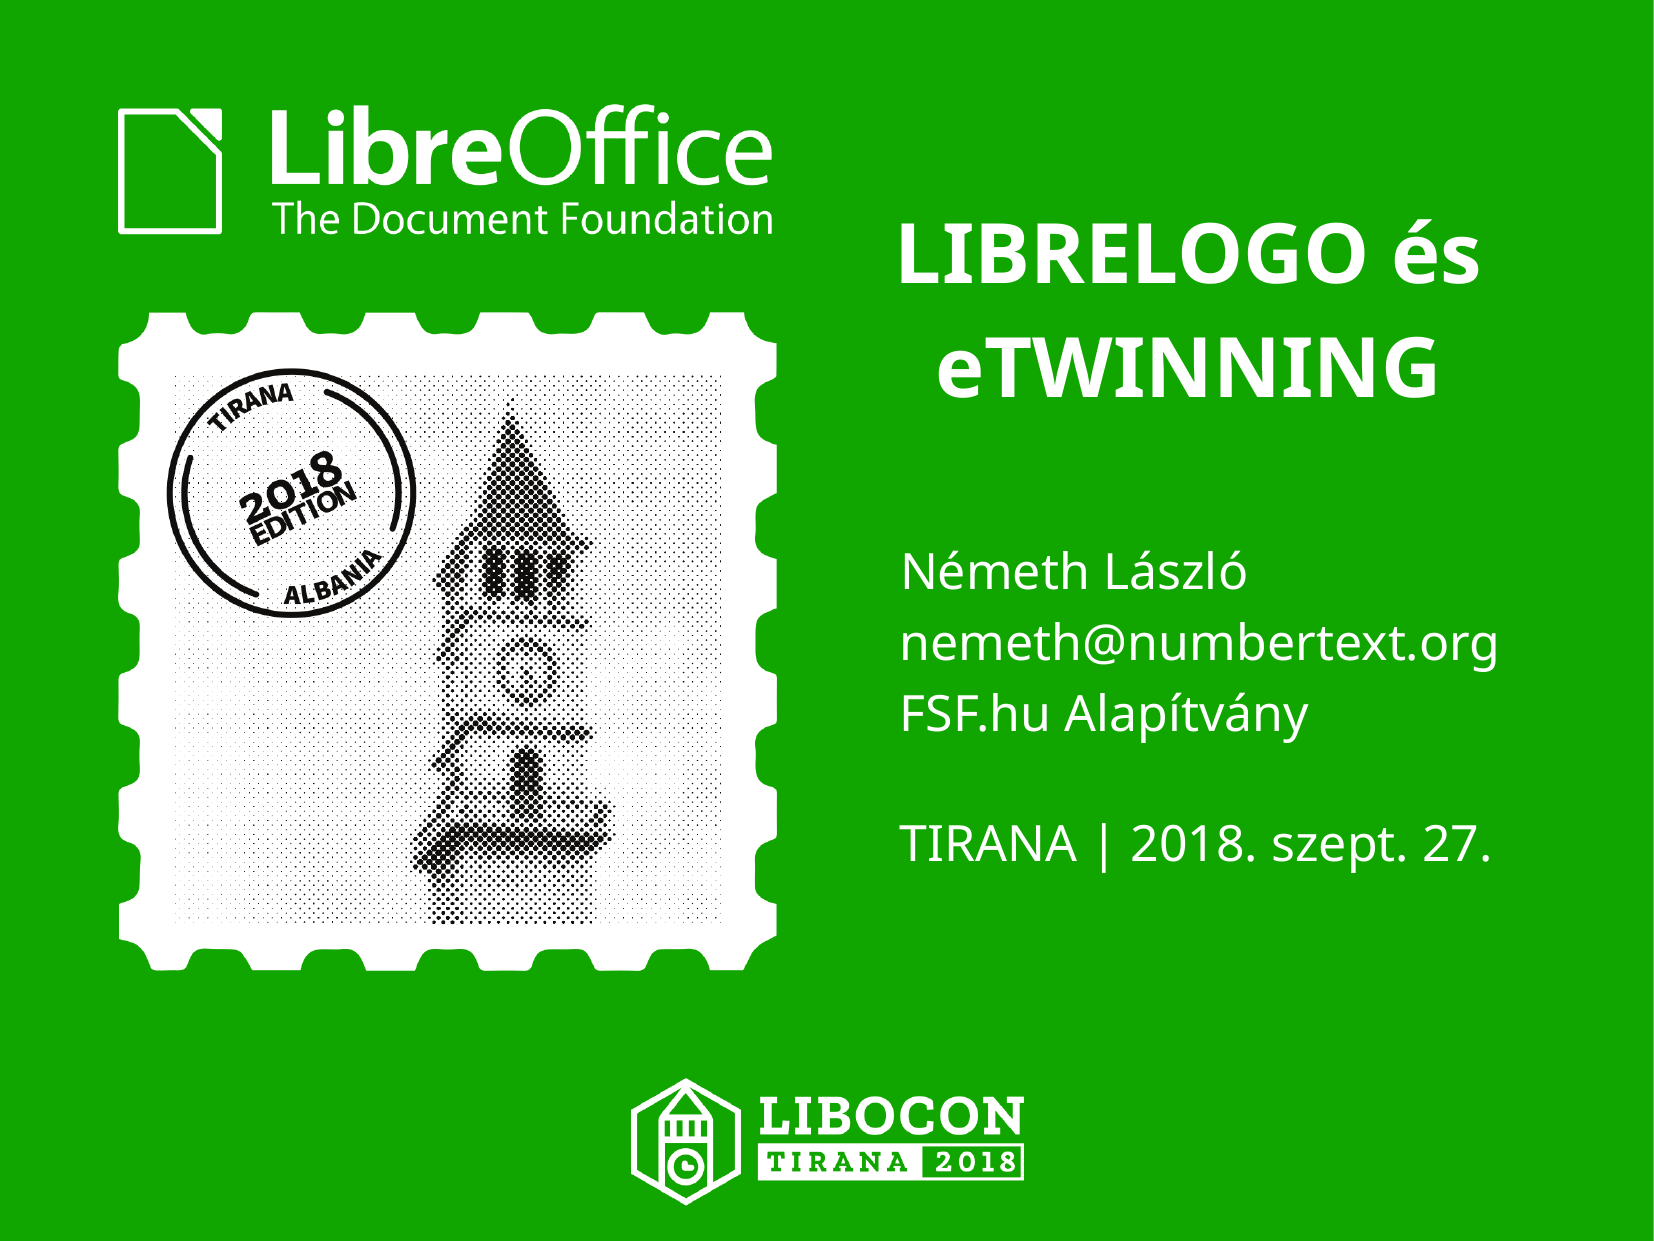

LIBRELOGO és eTWINNING
# Németh László
nemeth@numbertext.org
FSF.hu Alapítvány
TIRANA | 2018. szept. 27.